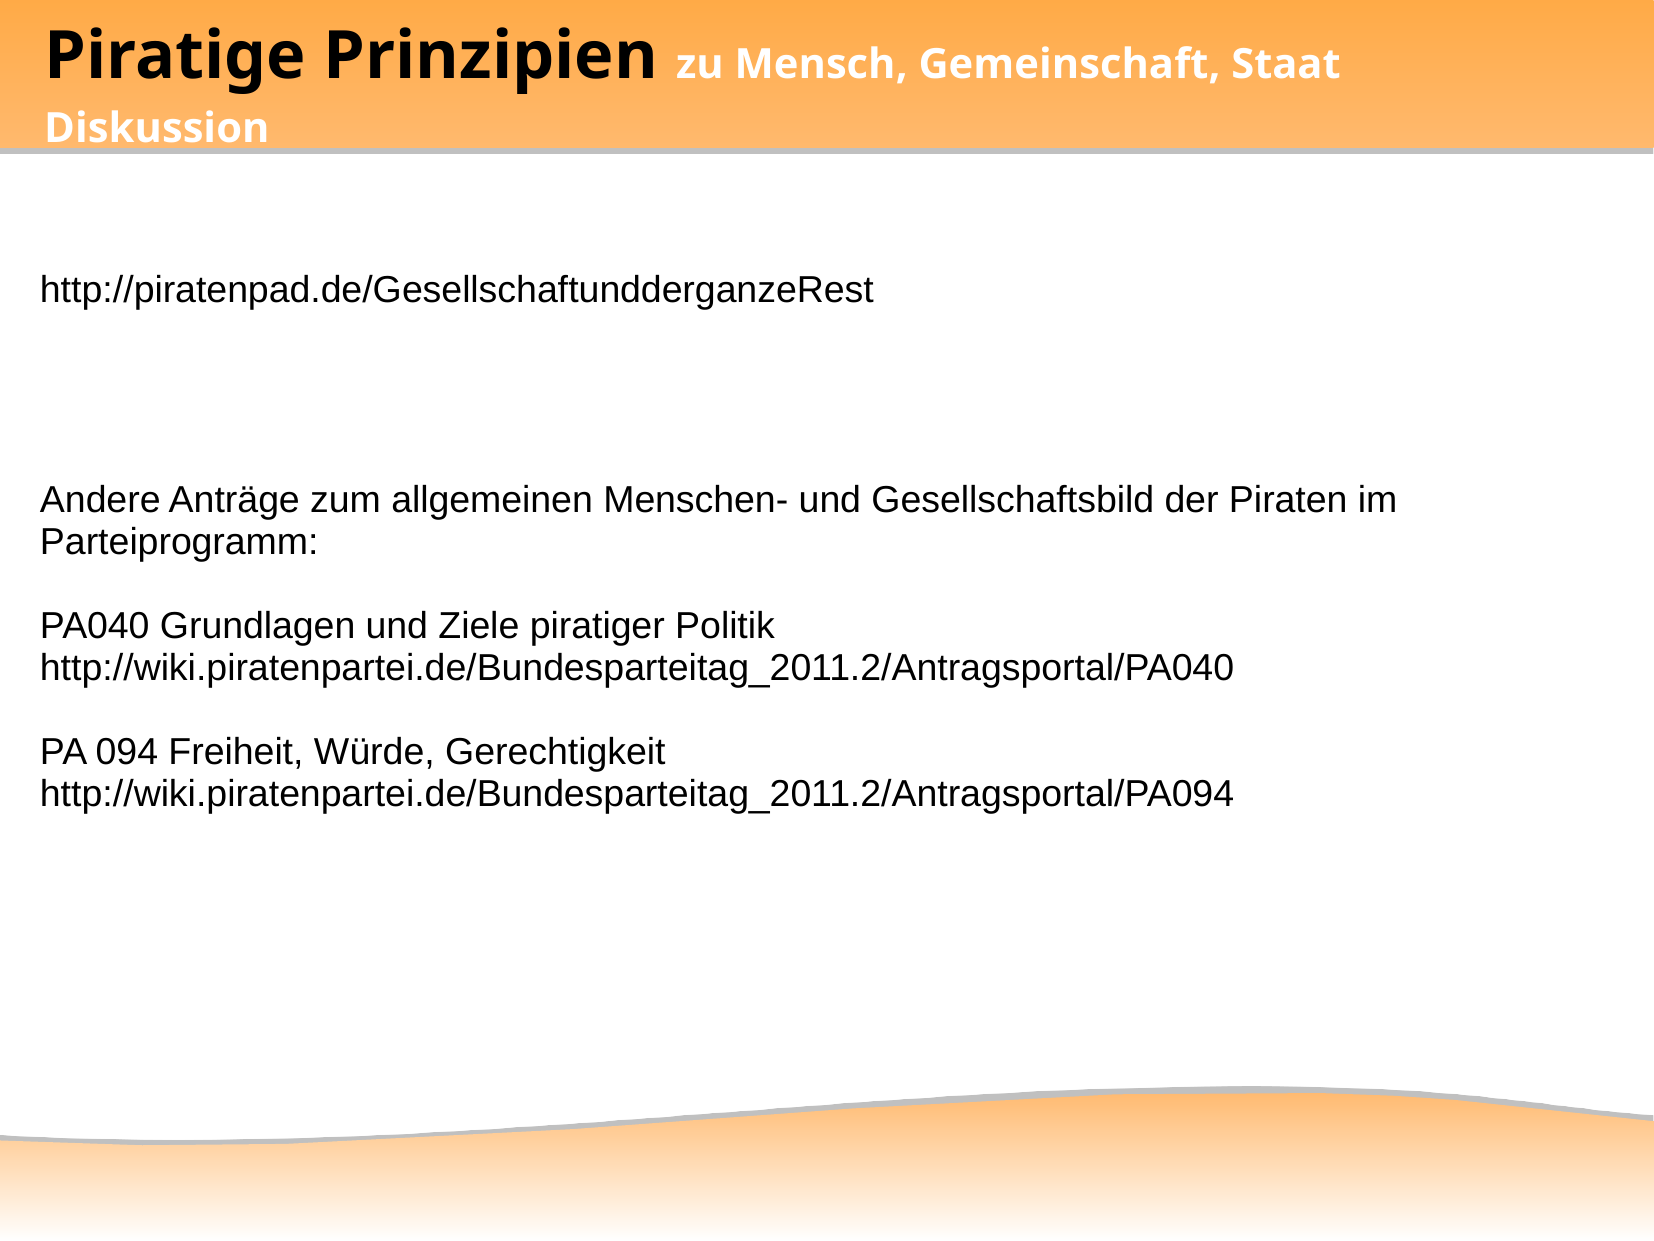

Piratige Prinzipien zu Mensch, Gemeinschaft, Staat
Diskussion
http://piratenpad.de/GesellschaftundderganzeRest
Andere Anträge zum allgemeinen Menschen- und Gesellschaftsbild der Piraten im Parteiprogramm:
PA040 Grundlagen und Ziele piratiger Politik
http://wiki.piratenpartei.de/Bundesparteitag_2011.2/Antragsportal/PA040
PA 094 Freiheit, Würde, Gerechtigkeit
http://wiki.piratenpartei.de/Bundesparteitag_2011.2/Antragsportal/PA094